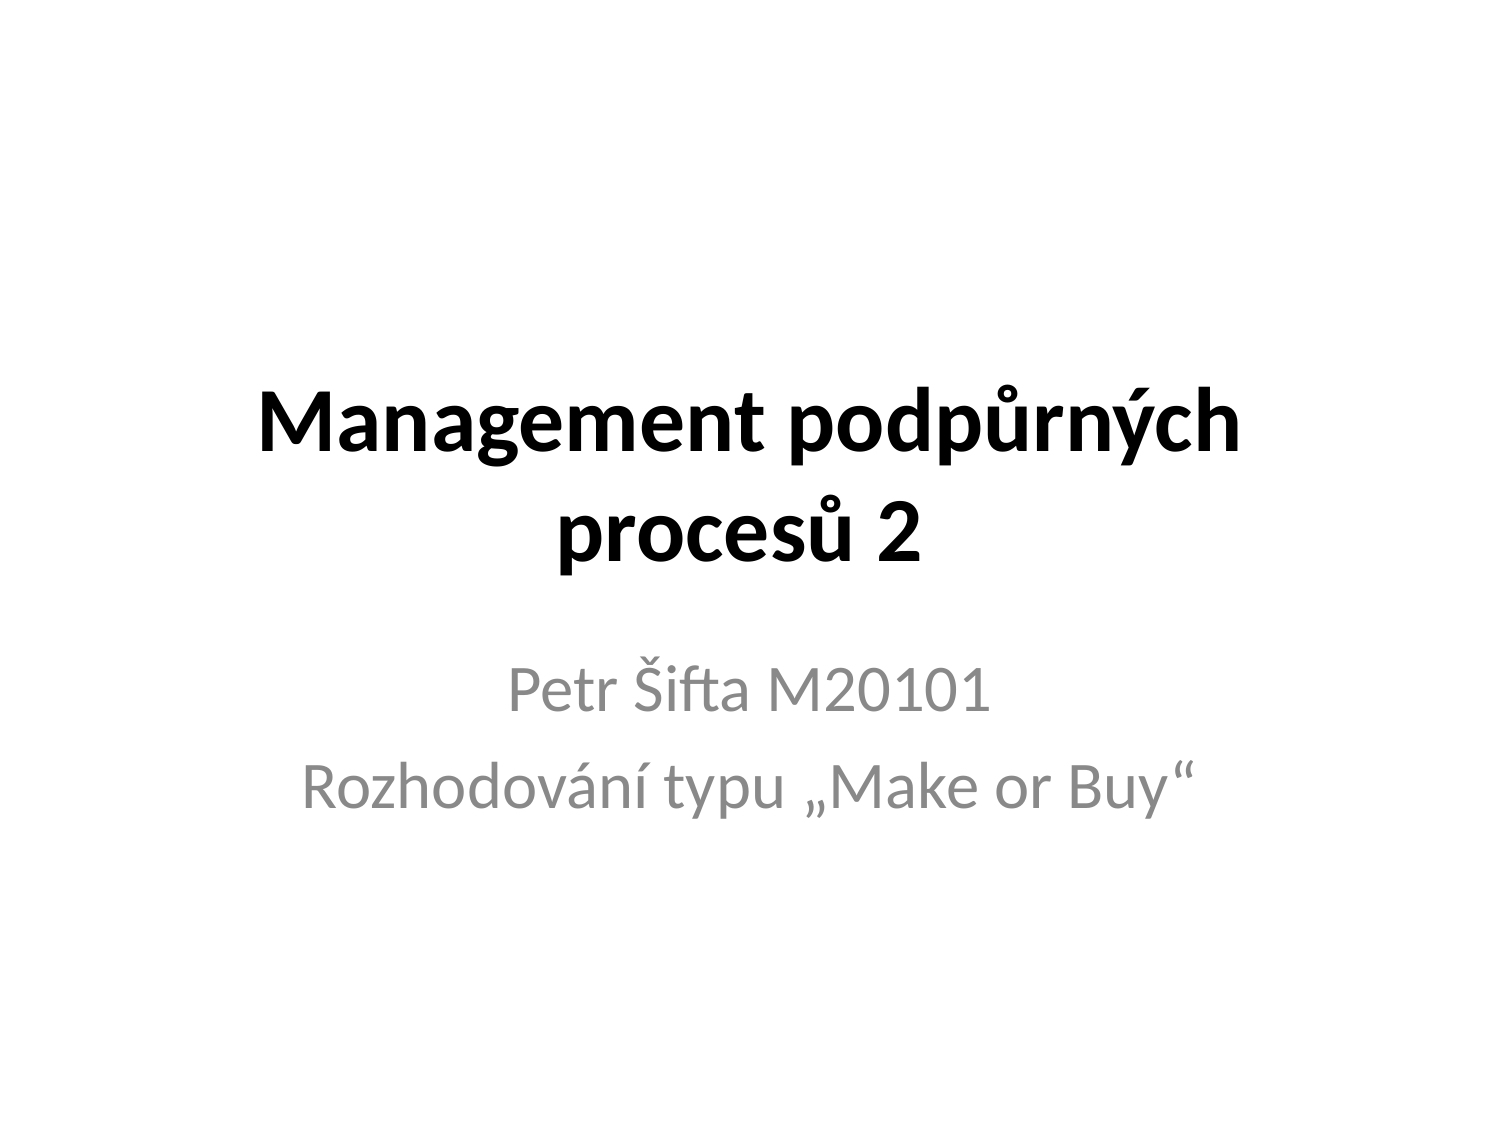

# Management podpůrných procesů 2
Petr Šifta M20101
Rozhodování typu „Make or Buy“